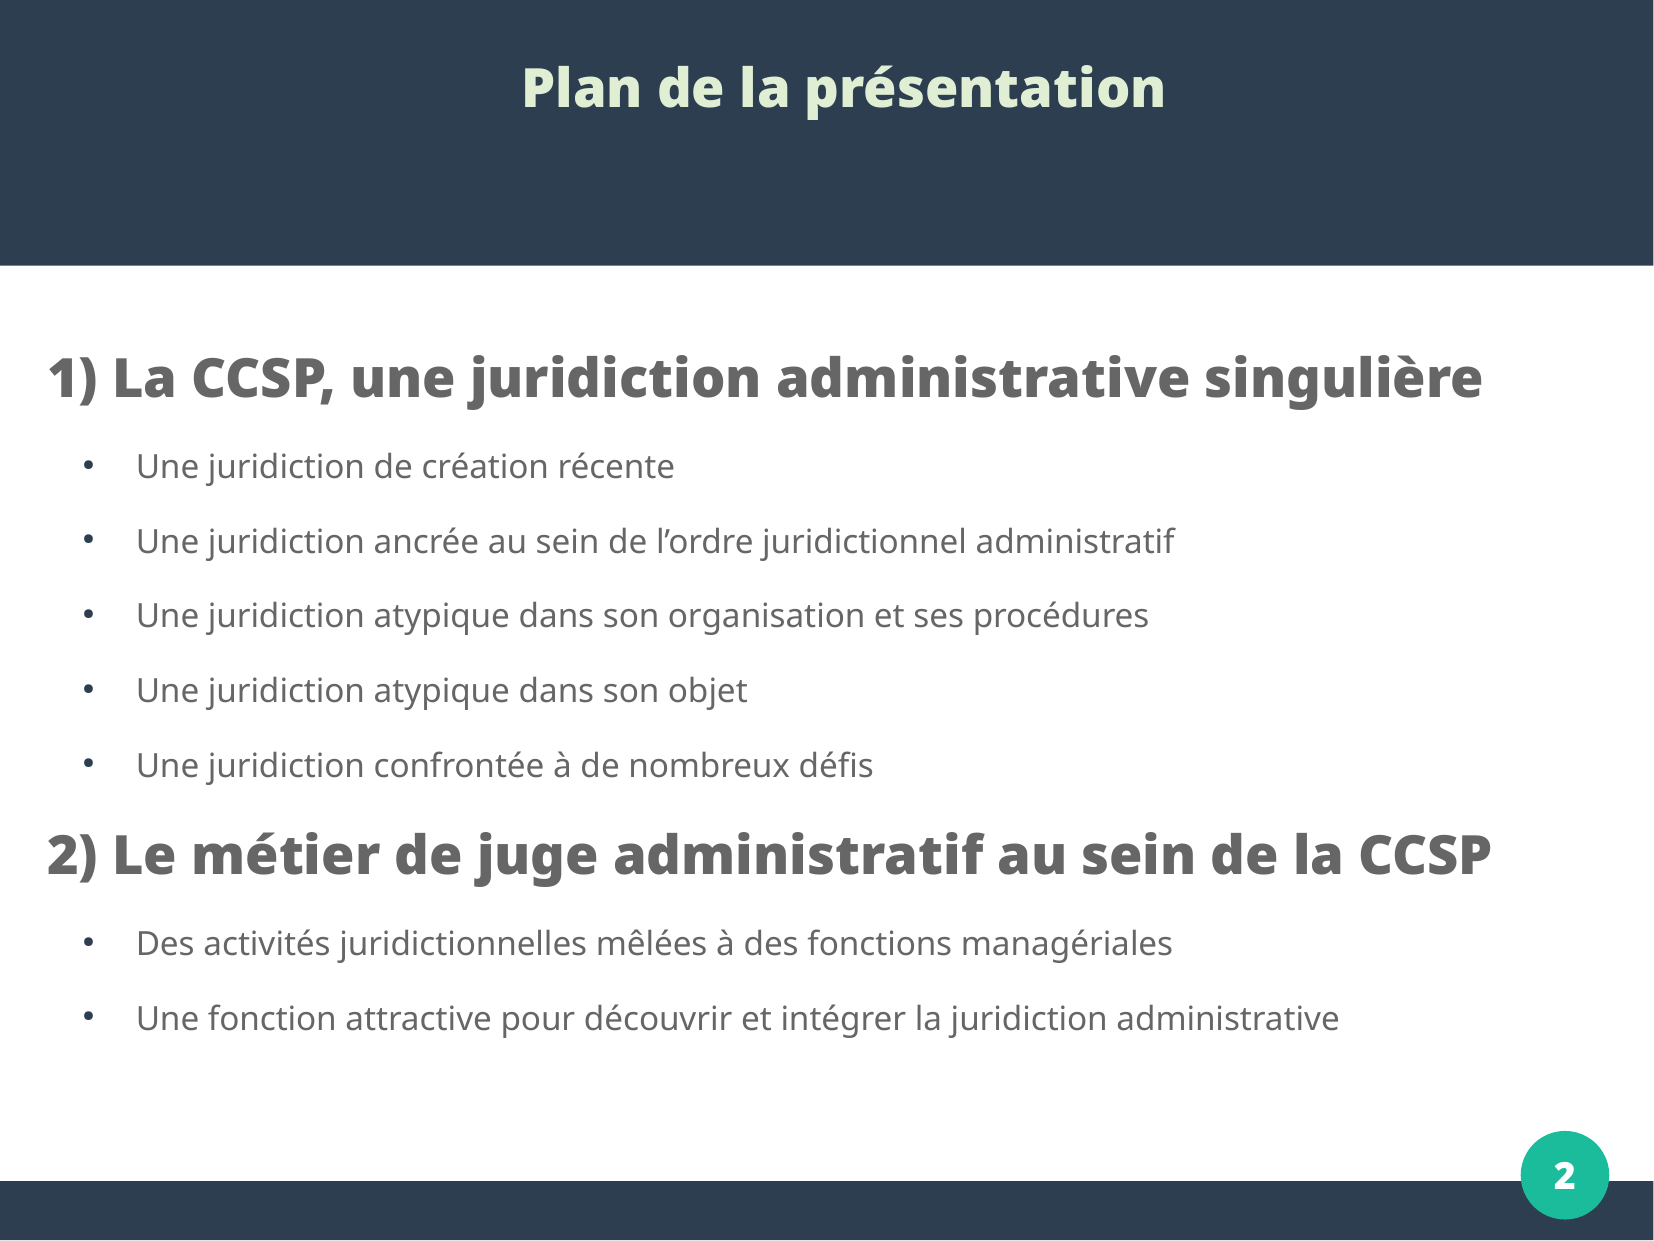

# Plan de la présentation
1) La CCSP, une juridiction administrative singulière
Une juridiction de création récente
Une juridiction ancrée au sein de l’ordre juridictionnel administratif
Une juridiction atypique dans son organisation et ses procédures
Une juridiction atypique dans son objet
Une juridiction confrontée à de nombreux défis
2) Le métier de juge administratif au sein de la CCSP
Des activités juridictionnelles mêlées à des fonctions managériales
Une fonction attractive pour découvrir et intégrer la juridiction administrative
2